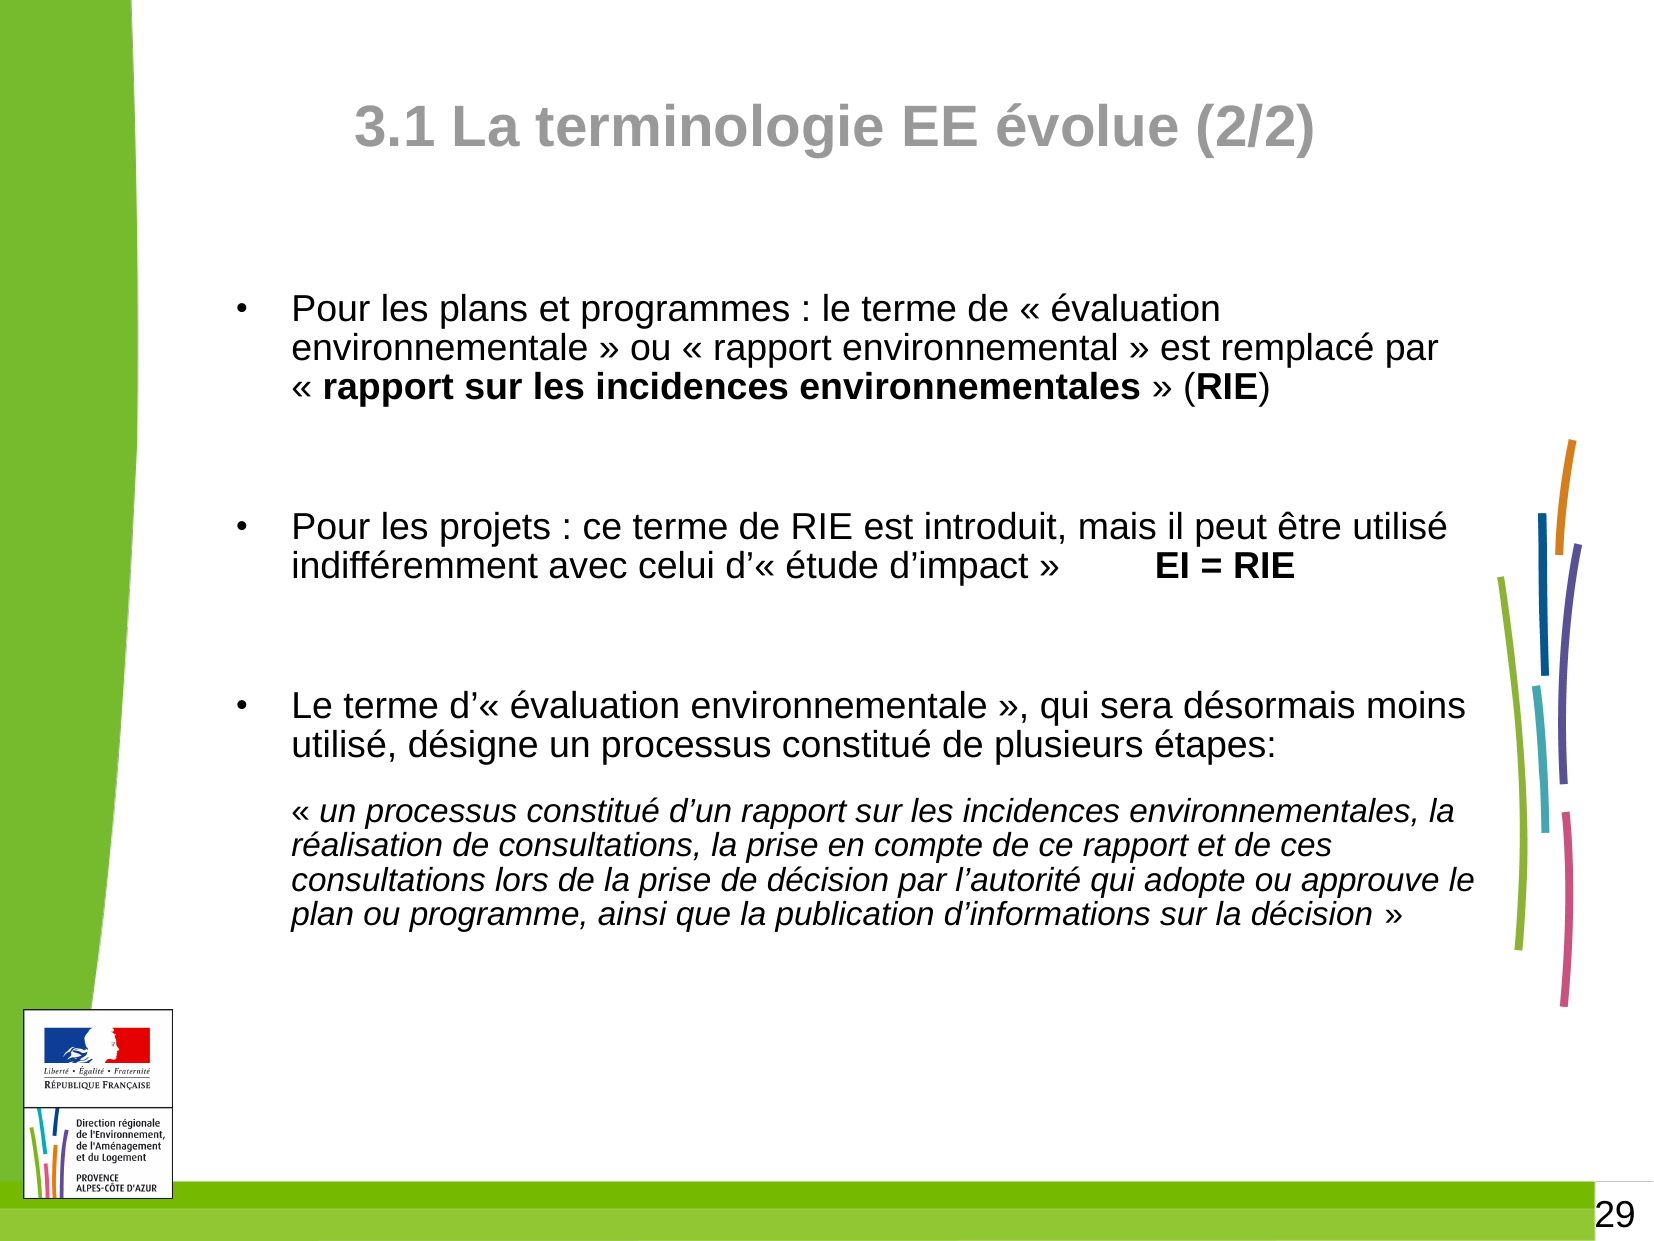

# 3.1 La terminologie EE évolue (2/2)
Pour les plans et programmes : le terme de « évaluation environnementale » ou « rapport environnemental » est remplacé par « rapport sur les incidences environnementales » (RIE)
Pour les projets : ce terme de RIE est introduit, mais il peut être utilisé indifféremment avec celui d’« étude d’impact » EI = RIE
Le terme d’« évaluation environnementale », qui sera désormais moins utilisé, désigne un processus constitué de plusieurs étapes:
« un processus constitué d’un rapport sur les incidences environnementales, la réalisation de consultations, la prise en compte de ce rapport et de ces consultations lors de la prise de décision par l’autorité qui adopte ou approuve le plan ou programme, ainsi que la publication d’informations sur la décision »